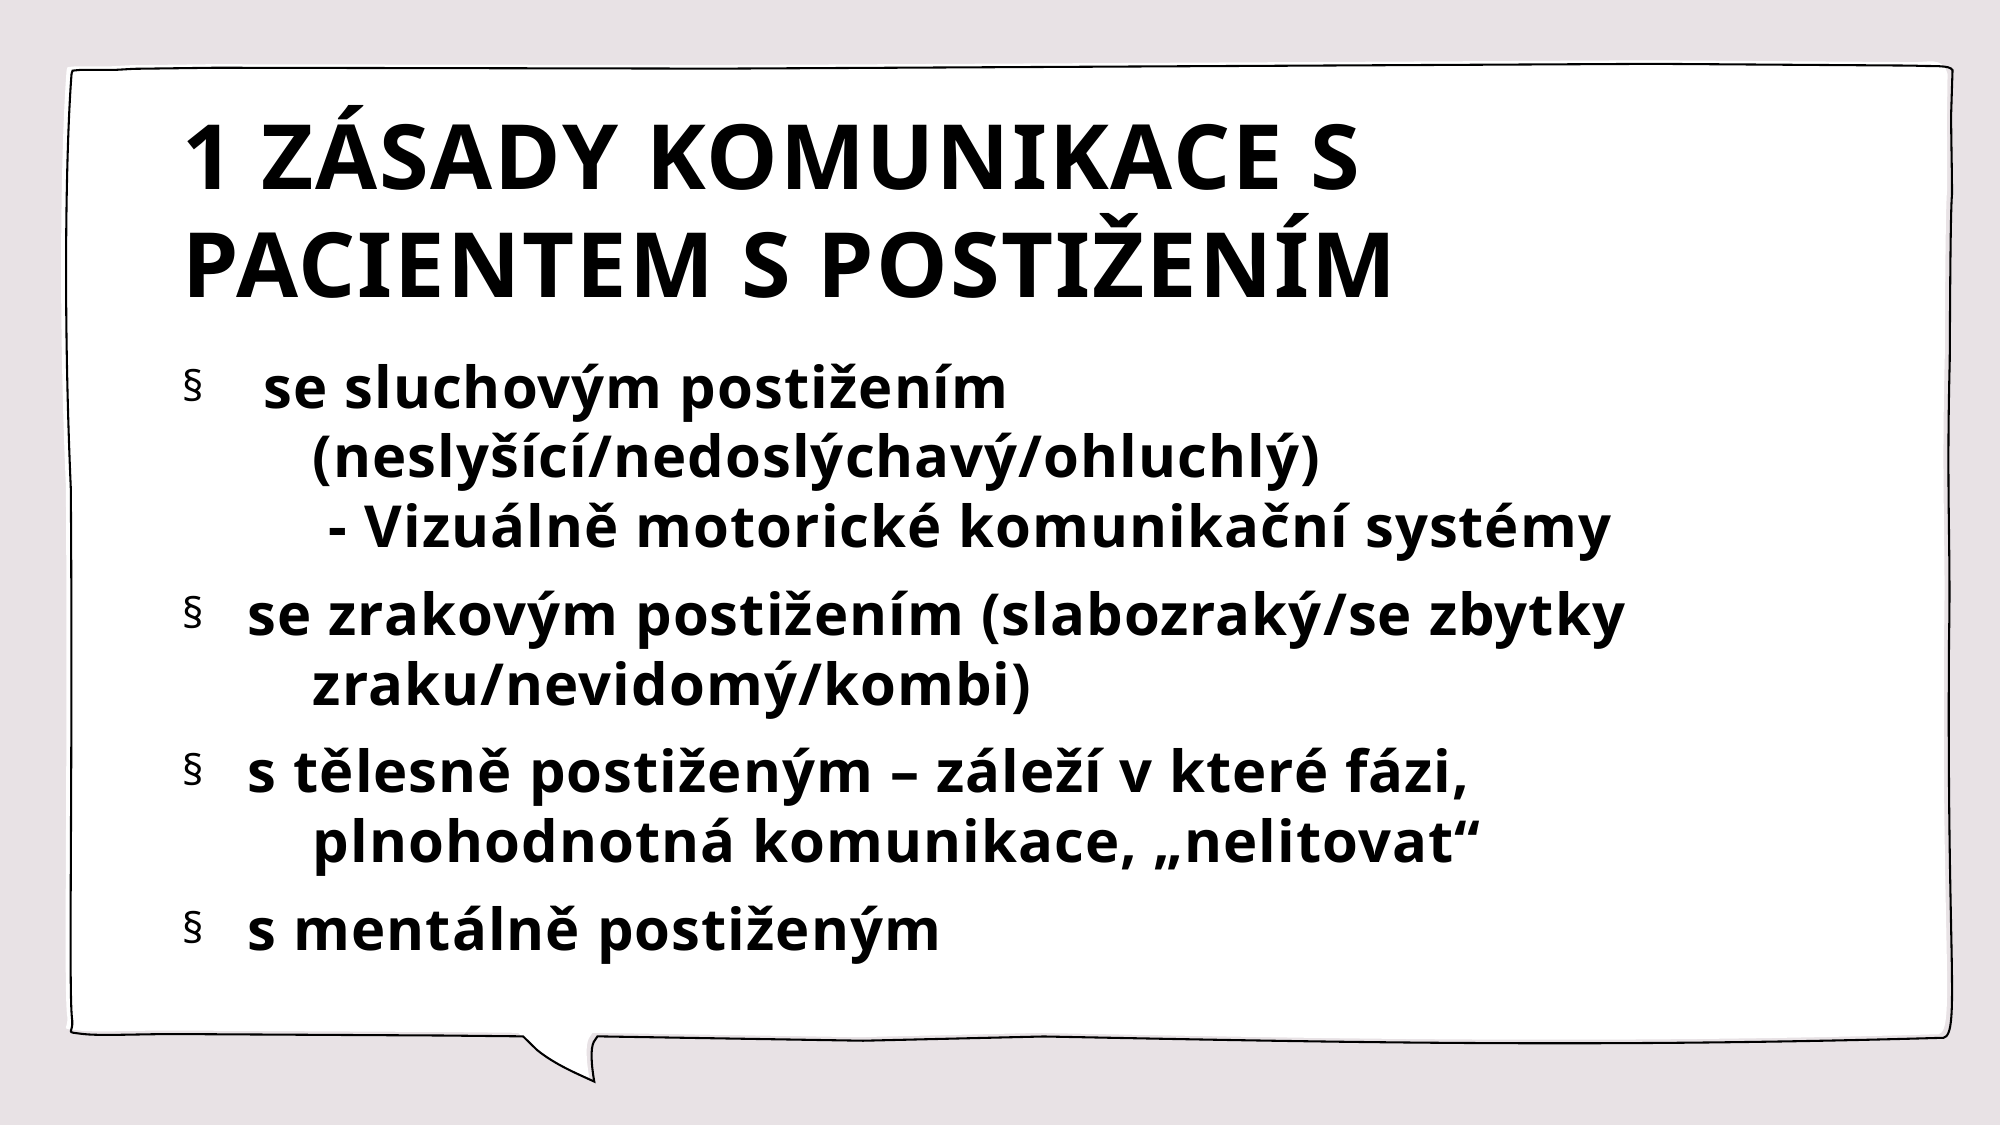

# 1 ZÁSADY KOMUNIKACE S PACIENTEM S POSTIŽENÍM
 se sluchovým postižením (neslyšící/nedoslýchavý/ohluchlý)
 - Vizuálně motorické komunikační systémy
se zrakovým postižením (slabozraký/se zbytky zraku/nevidomý/kombi)
s tělesně postiženým – záleží v které fázi, plnohodnotná komunikace, „nelitovat“
s mentálně postiženým